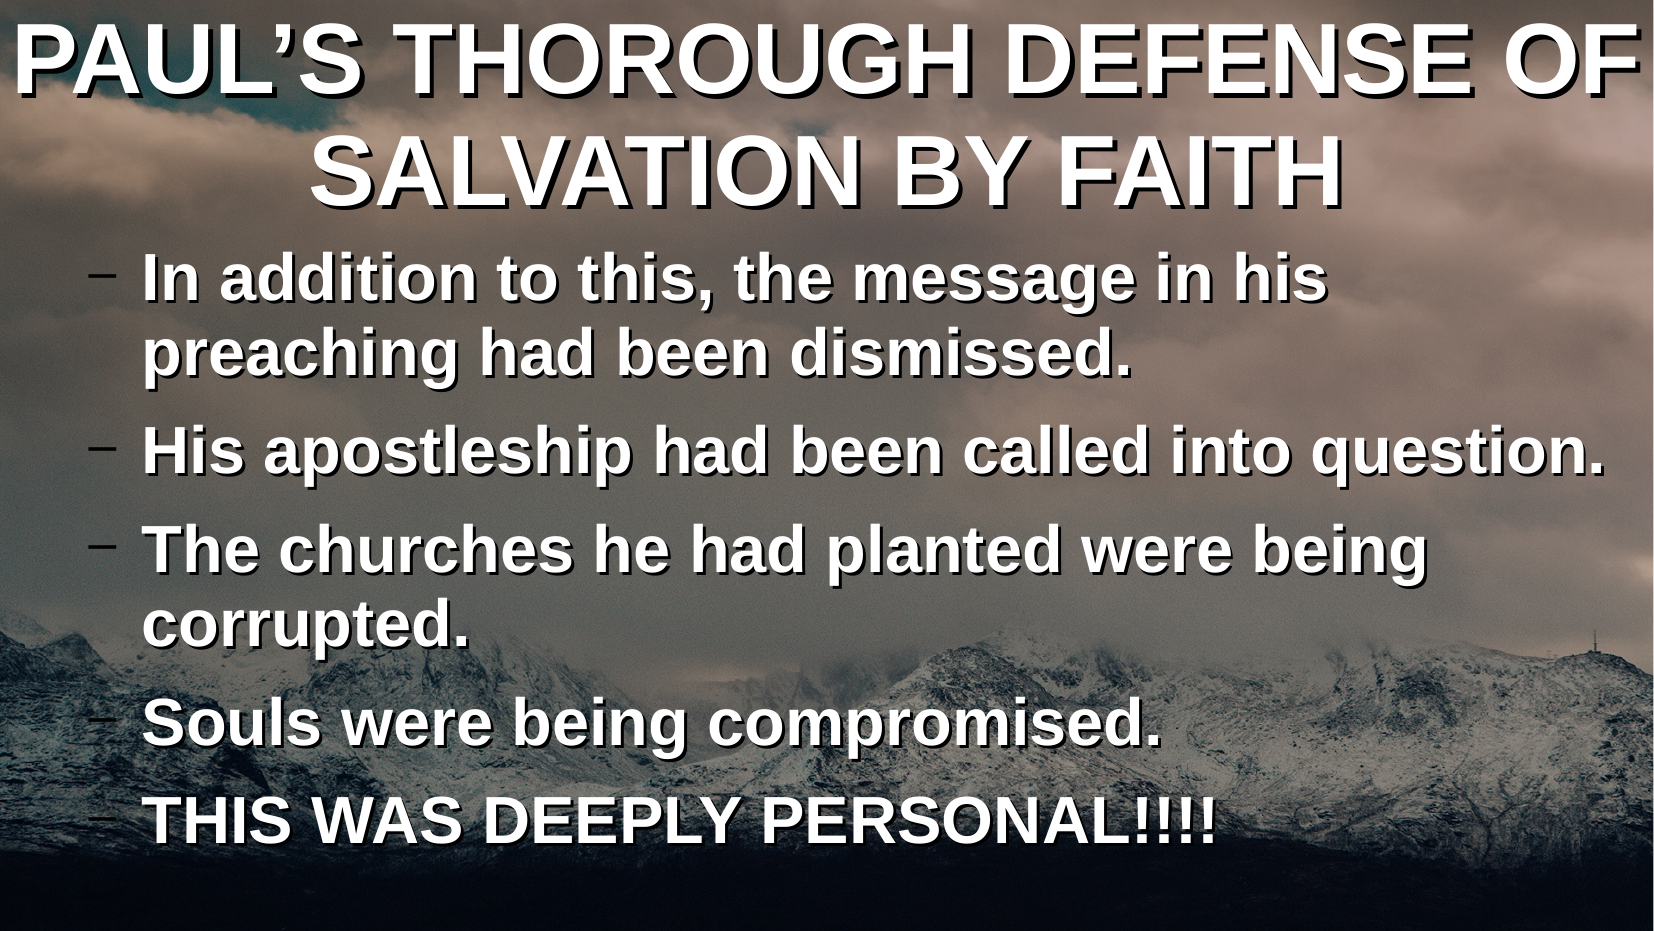

# PAUL’S THOROUGH DEFENSE OF SALVATION BY FAITH
In addition to this, the message in his preaching had been dismissed.
His apostleship had been called into question.
The churches he had planted were being corrupted.
Souls were being compromised.
THIS WAS DEEPLY PERSONAL!!!!